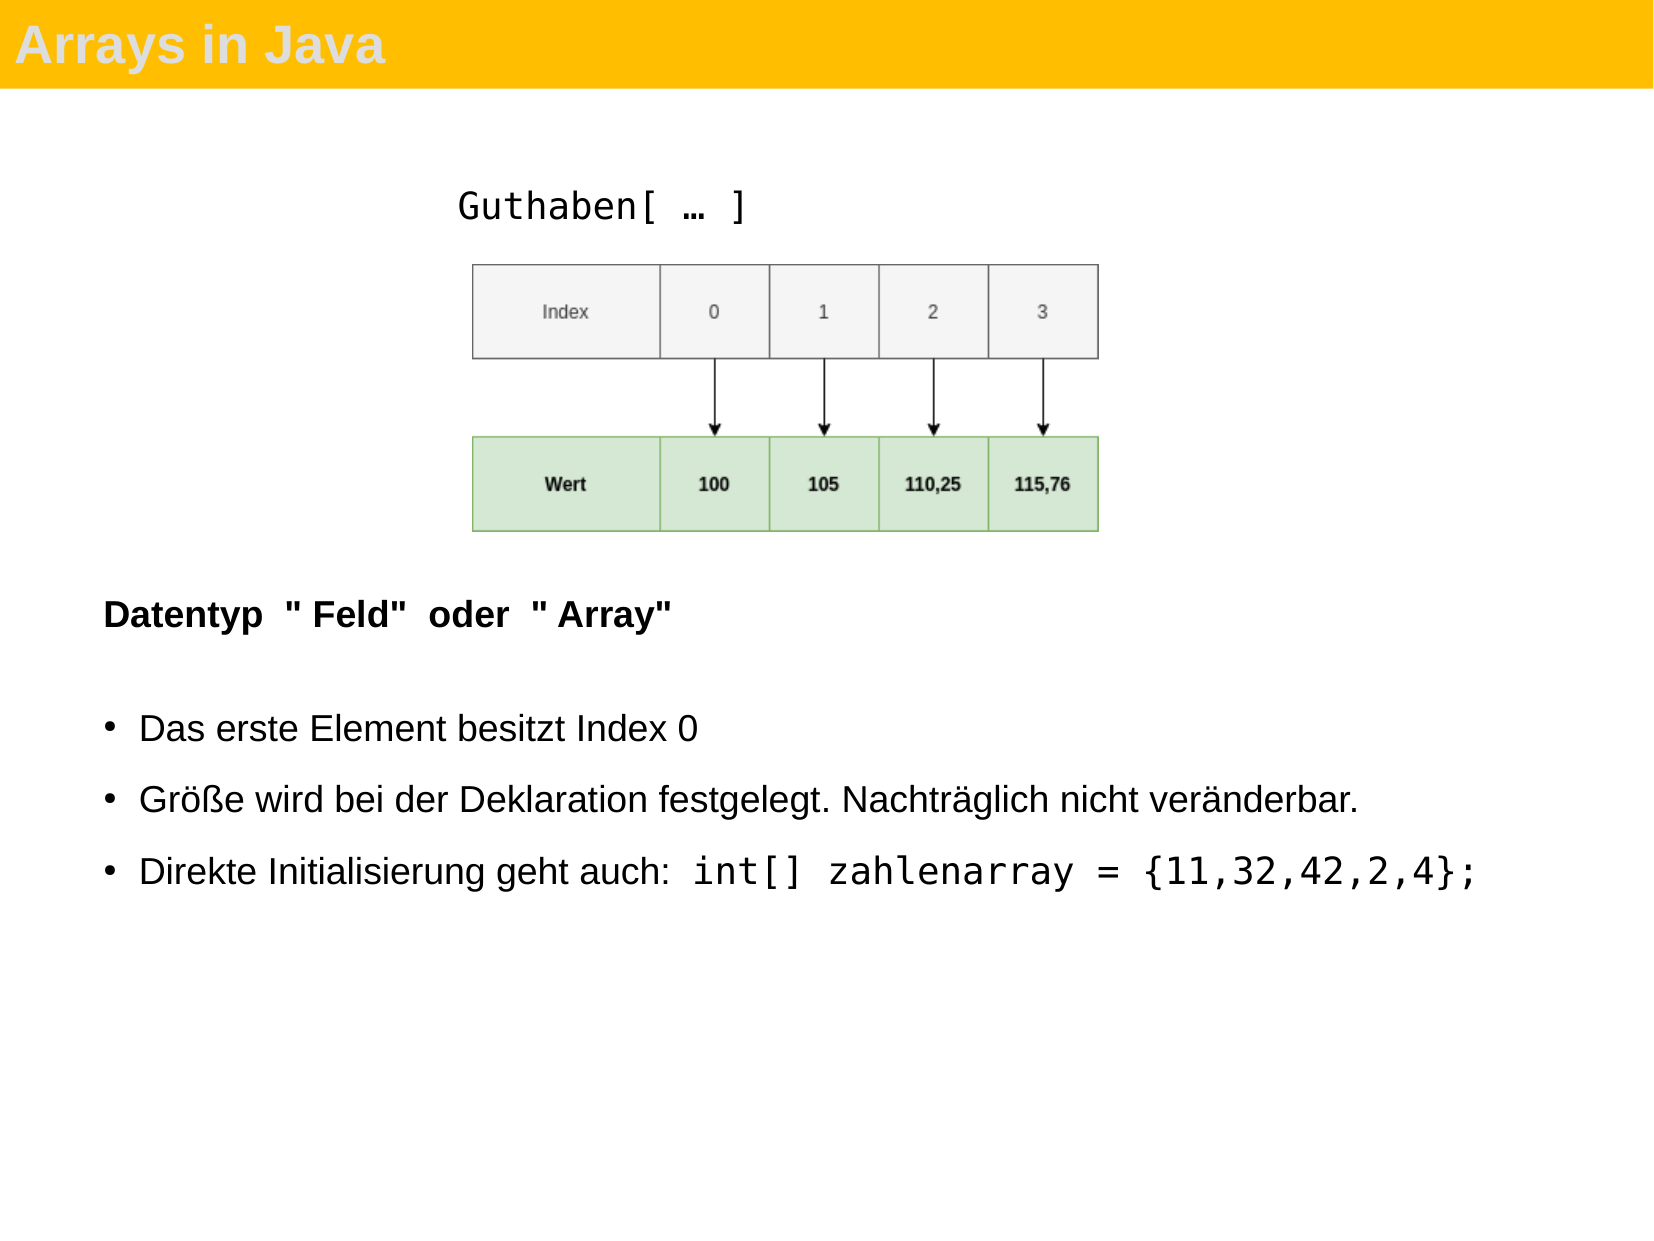

Arrays in Java
Guthaben[ … ]
Datentyp  " Feld"  oder  " Array"
Das erste Element besitzt Index 0
Größe wird bei der Deklaration festgelegt. Nachträglich nicht veränderbar.
Direkte Initialisierung geht auch: int[] zahlenarray = {11,32,42,2,4};